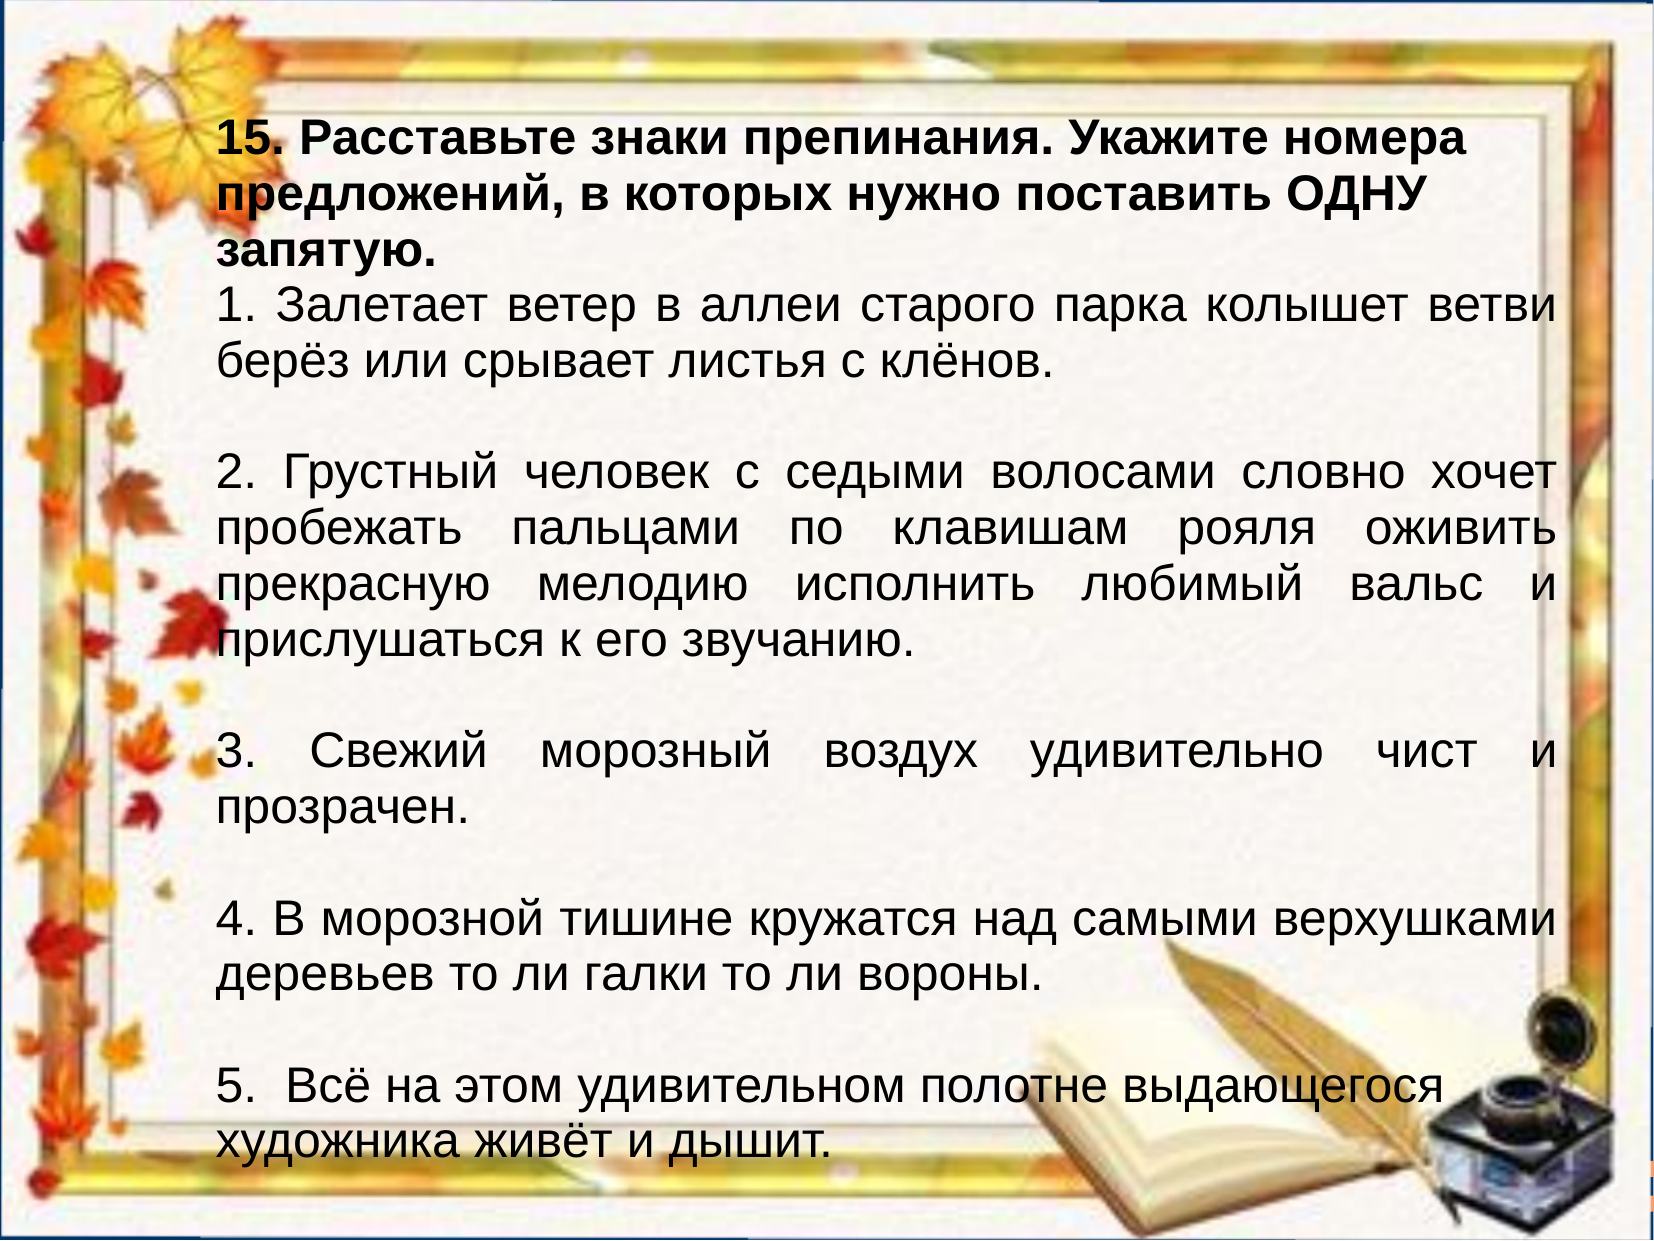

#
15. Расставьте знаки препинания. Укажите номера предложений, в которых нужно поставить ОДНУ запятую.
1. Залетает ветер в аллеи старого парка колышет ветви берёз или срывает листья с клёнов.
2. Грустный человек с седыми волосами словно хочет пробежать пальцами по клавишам рояля оживить прекрасную мелодию ис­полнить любимый вальс и прислушаться к его звучанию.
3. Свежий морозный воздух удивительно чист и прозрачен.
4. В морозной тишине кружатся над самыми верхушками деревьев то ли галки то ли вороны.
5. Всё на этом удивительном полотне выдающегося художника жи­вёт и дышит.